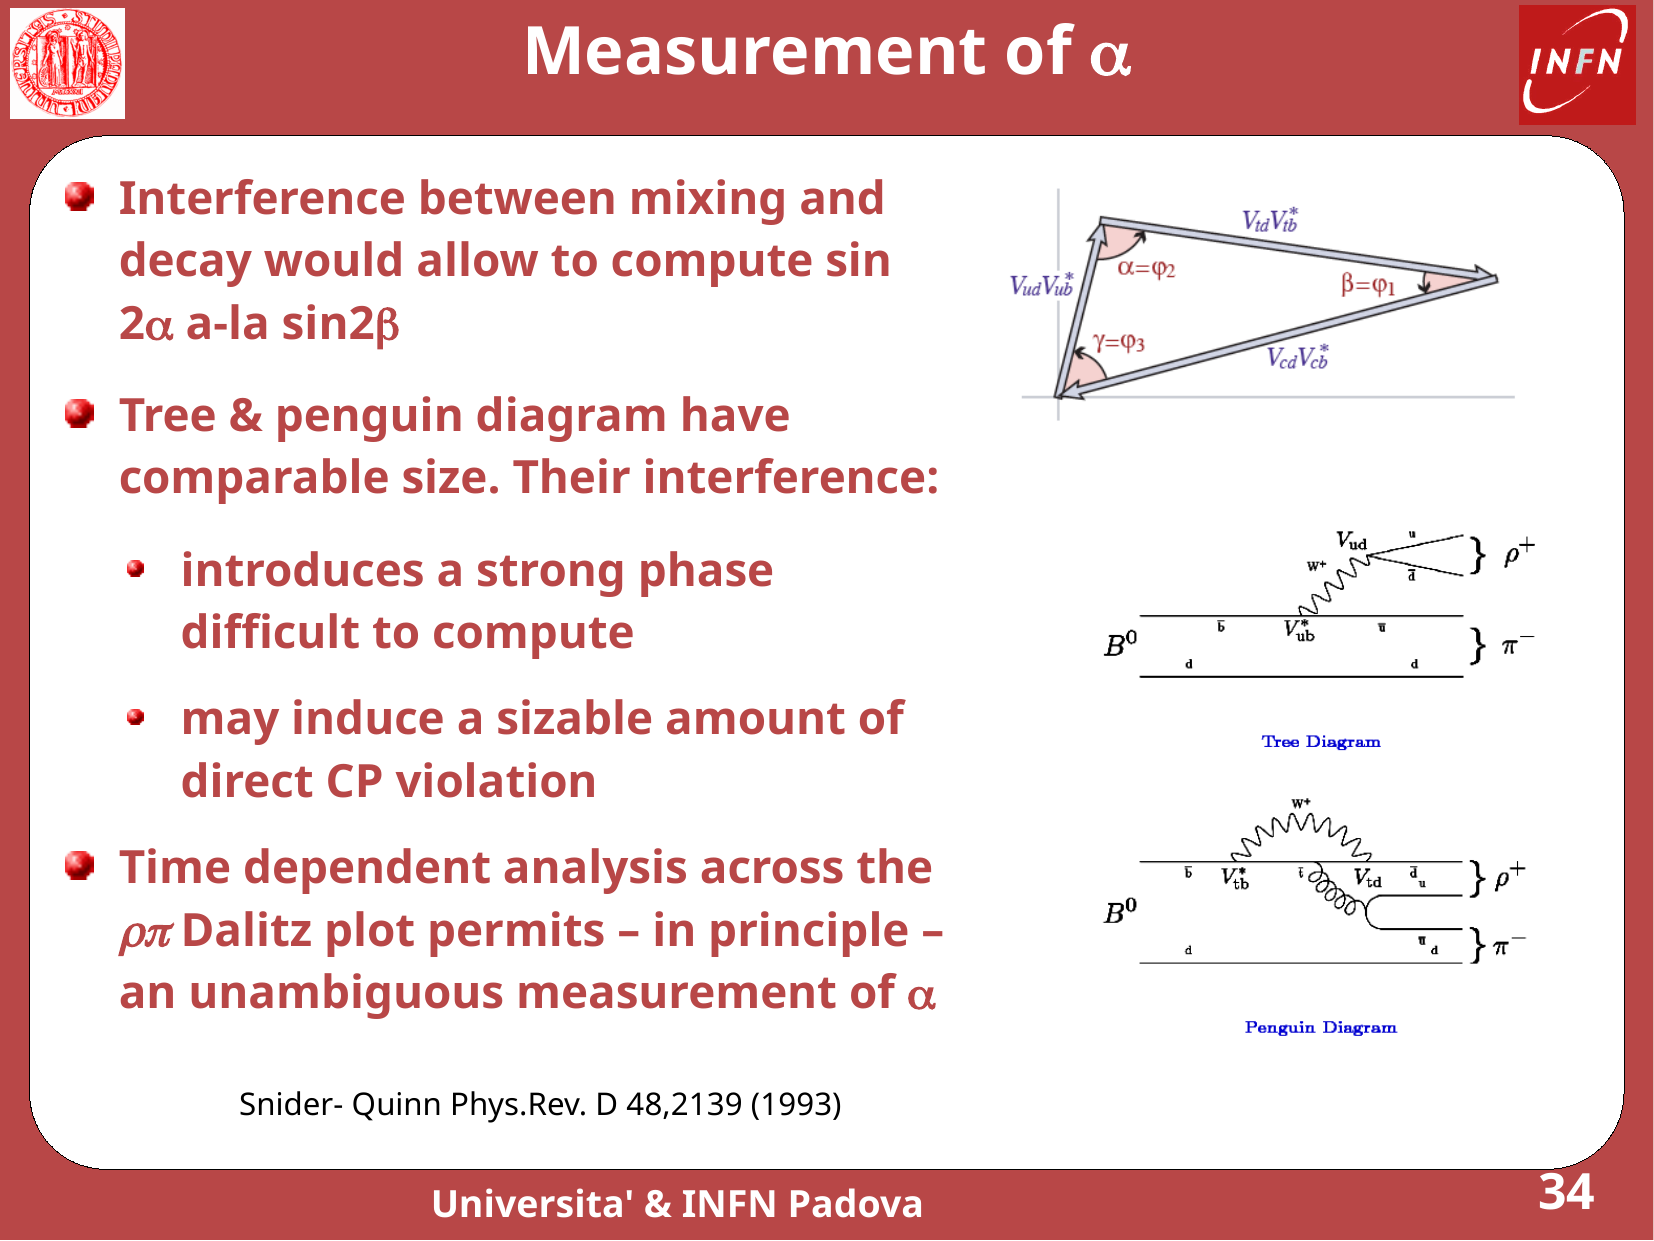

# Measurement of a
Interference between mixing and decay would allow to compute sin 2a a-la sin2b
Tree & penguin diagram have comparable size. Their interference:
introduces a strong phase difficult to compute
may induce a sizable amount of direct CP violation
Time dependent analysis across the rp Dalitz plot permits – in principle – an unambiguous measurement of a
Snider- Quinn Phys.Rev. D 48,2139 (1993)